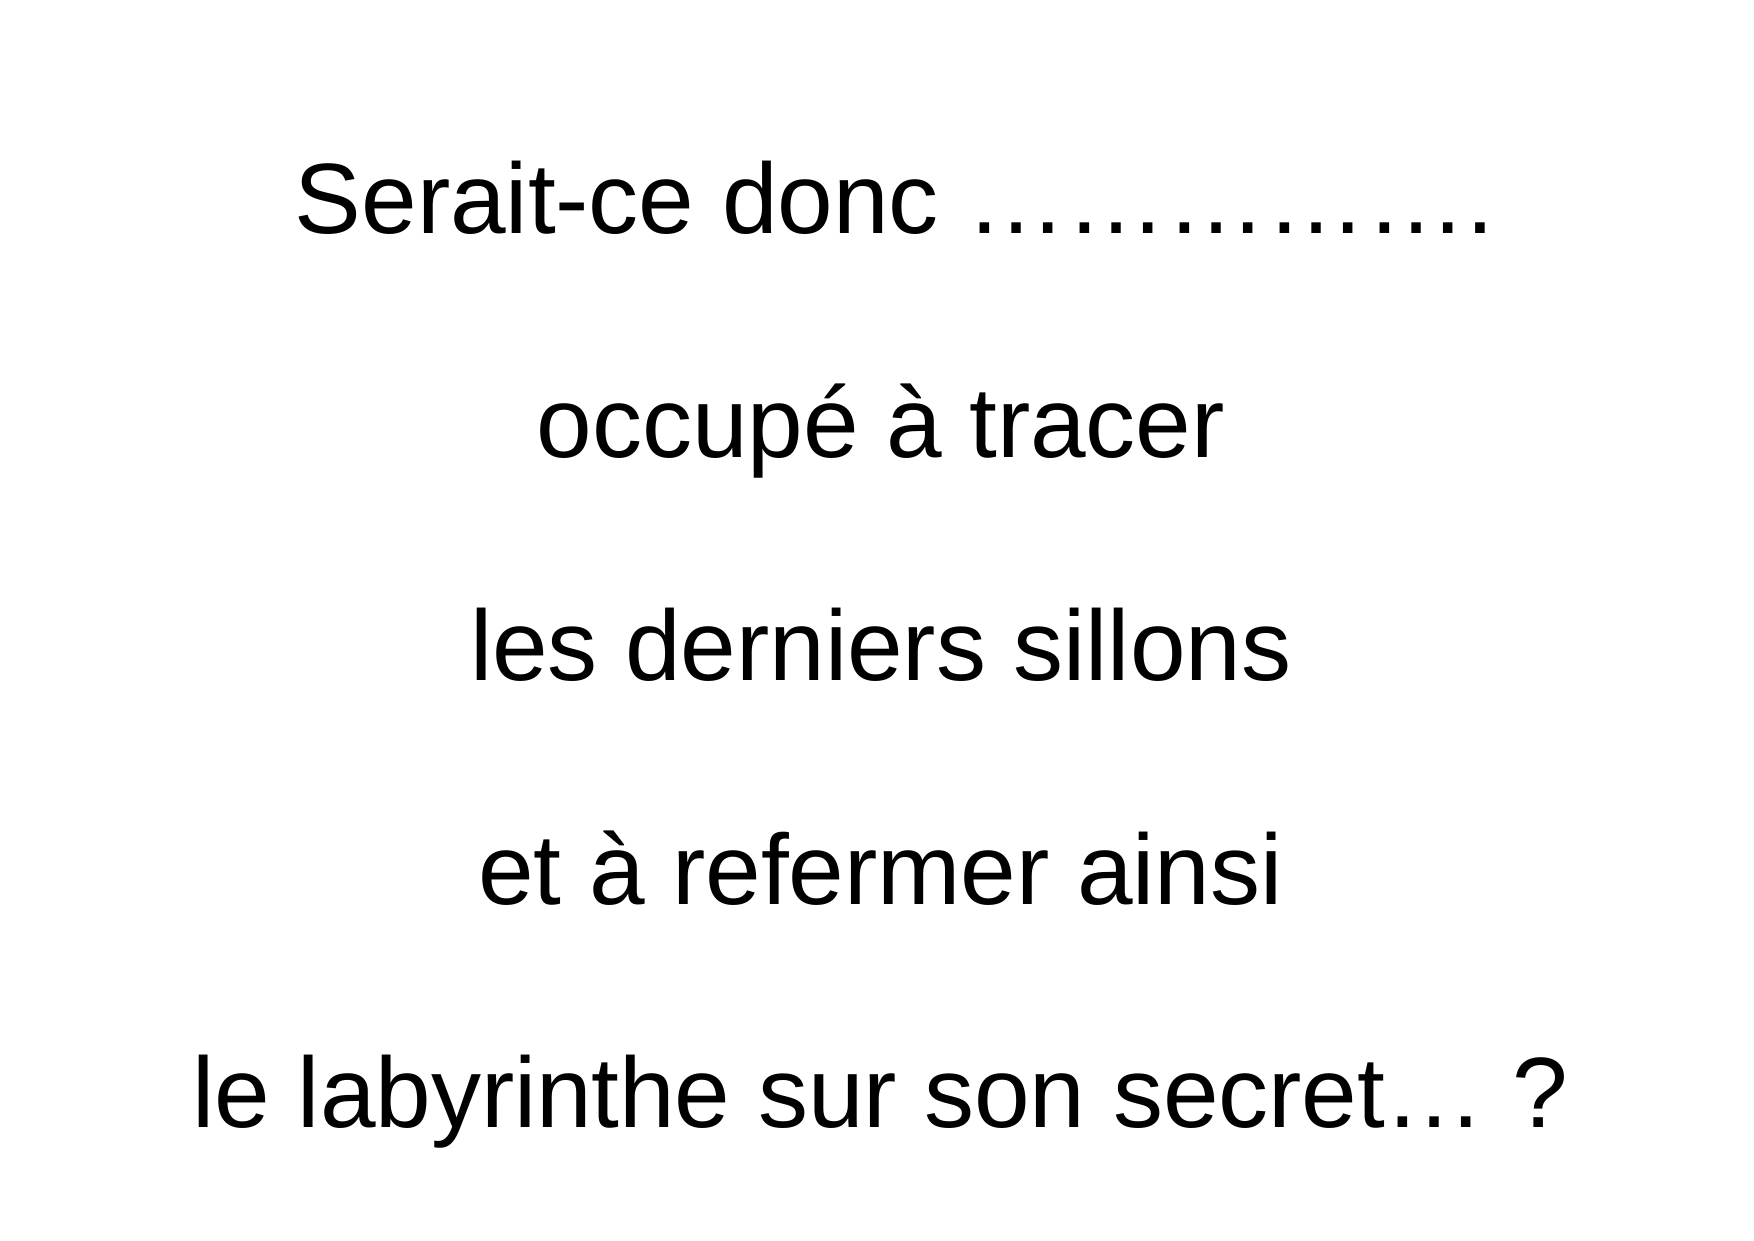

Serait-ce donc …………….
occupé à tracer
les derniers sillons
et à refermer ainsi
le labyrinthe sur son secret… ?